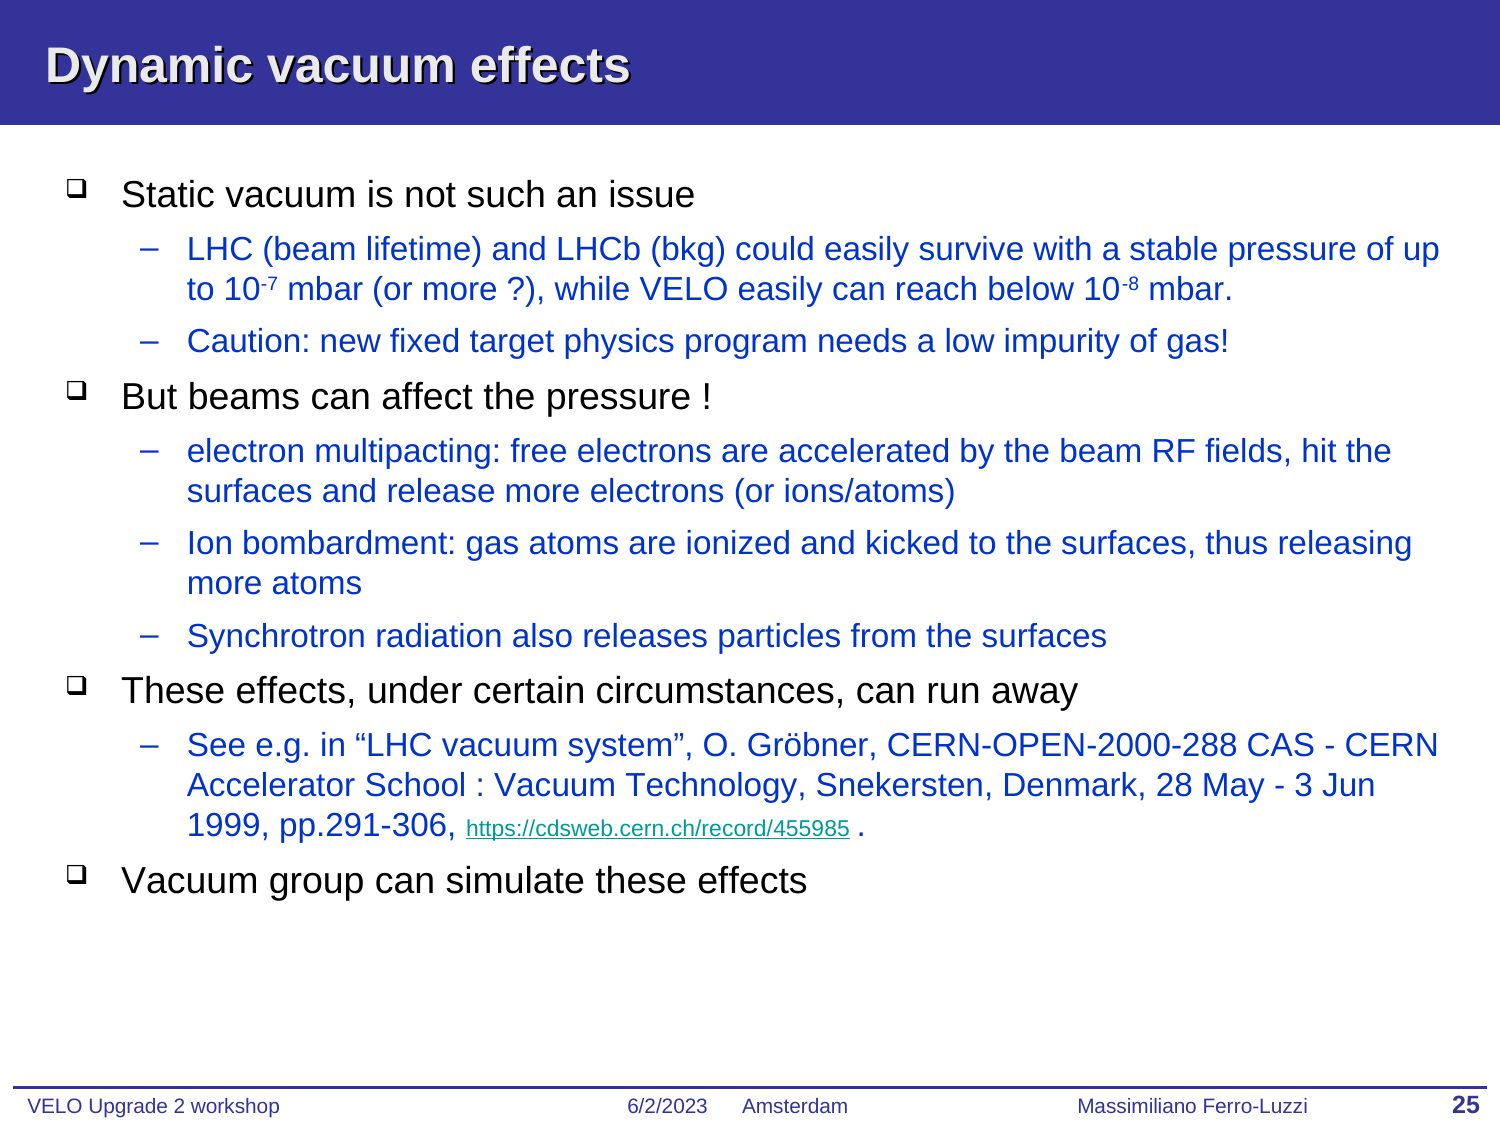

# Dynamic vacuum effects
Static vacuum is not such an issue
LHC (beam lifetime) and LHCb (bkg) could easily survive with a stable pressure of up to 10-7 mbar (or more ?), while VELO easily can reach below 10-8 mbar.
Caution: new fixed target physics program needs a low impurity of gas!
But beams can affect the pressure !
electron multipacting: free electrons are accelerated by the beam RF fields, hit the surfaces and release more electrons (or ions/atoms)
Ion bombardment: gas atoms are ionized and kicked to the surfaces, thus releasing more atoms
Synchrotron radiation also releases particles from the surfaces
These effects, under certain circumstances, can run away
See e.g. in “LHC vacuum system”, O. Gröbner, CERN-OPEN-2000-288 CAS - CERN Accelerator School : Vacuum Technology, Snekersten, Denmark, 28 May - 3 Jun 1999, pp.291-306, https://cdsweb.cern.ch/record/455985 .
Vacuum group can simulate these effects